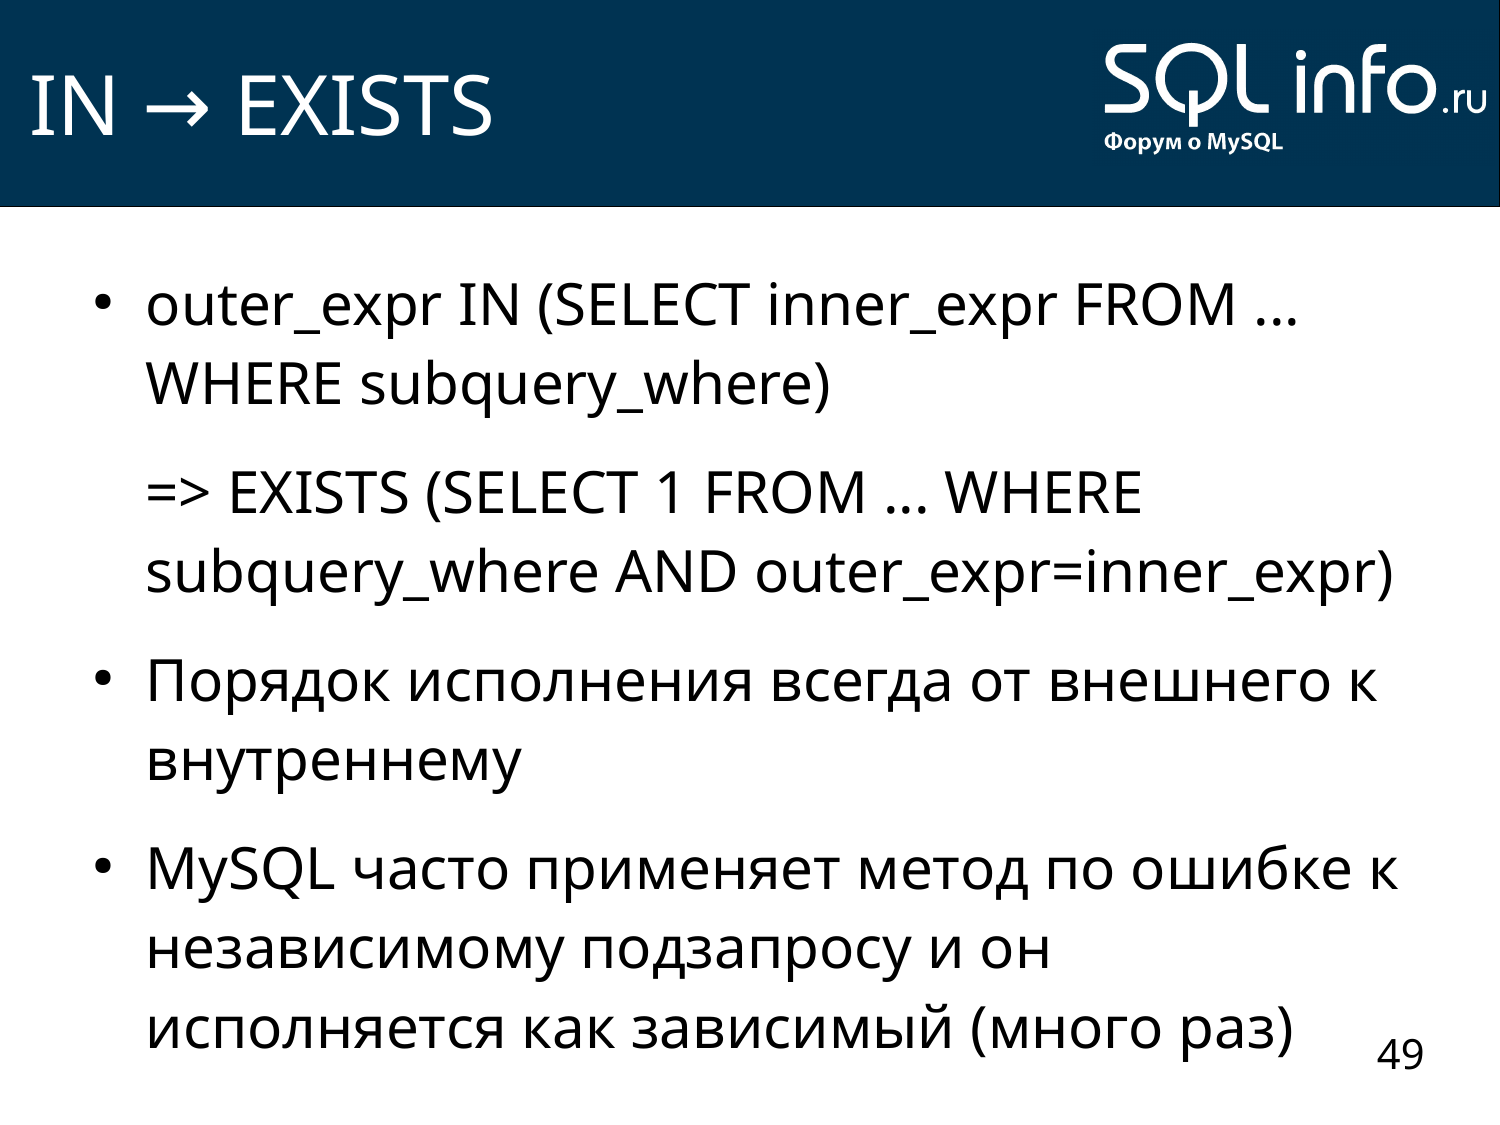

# IN → EXISTS
outer_expr IN (SELECT inner_expr FROM ... WHERE subquery_where)
=> EXISTS (SELECT 1 FROM ... WHERE subquery_where AND outer_expr=inner_expr)
Порядок исполнения всегда от внешнего к внутреннему
MySQL часто применяет метод по ошибке к независимому подзапросу и он исполняется как зависимый (много раз)
49